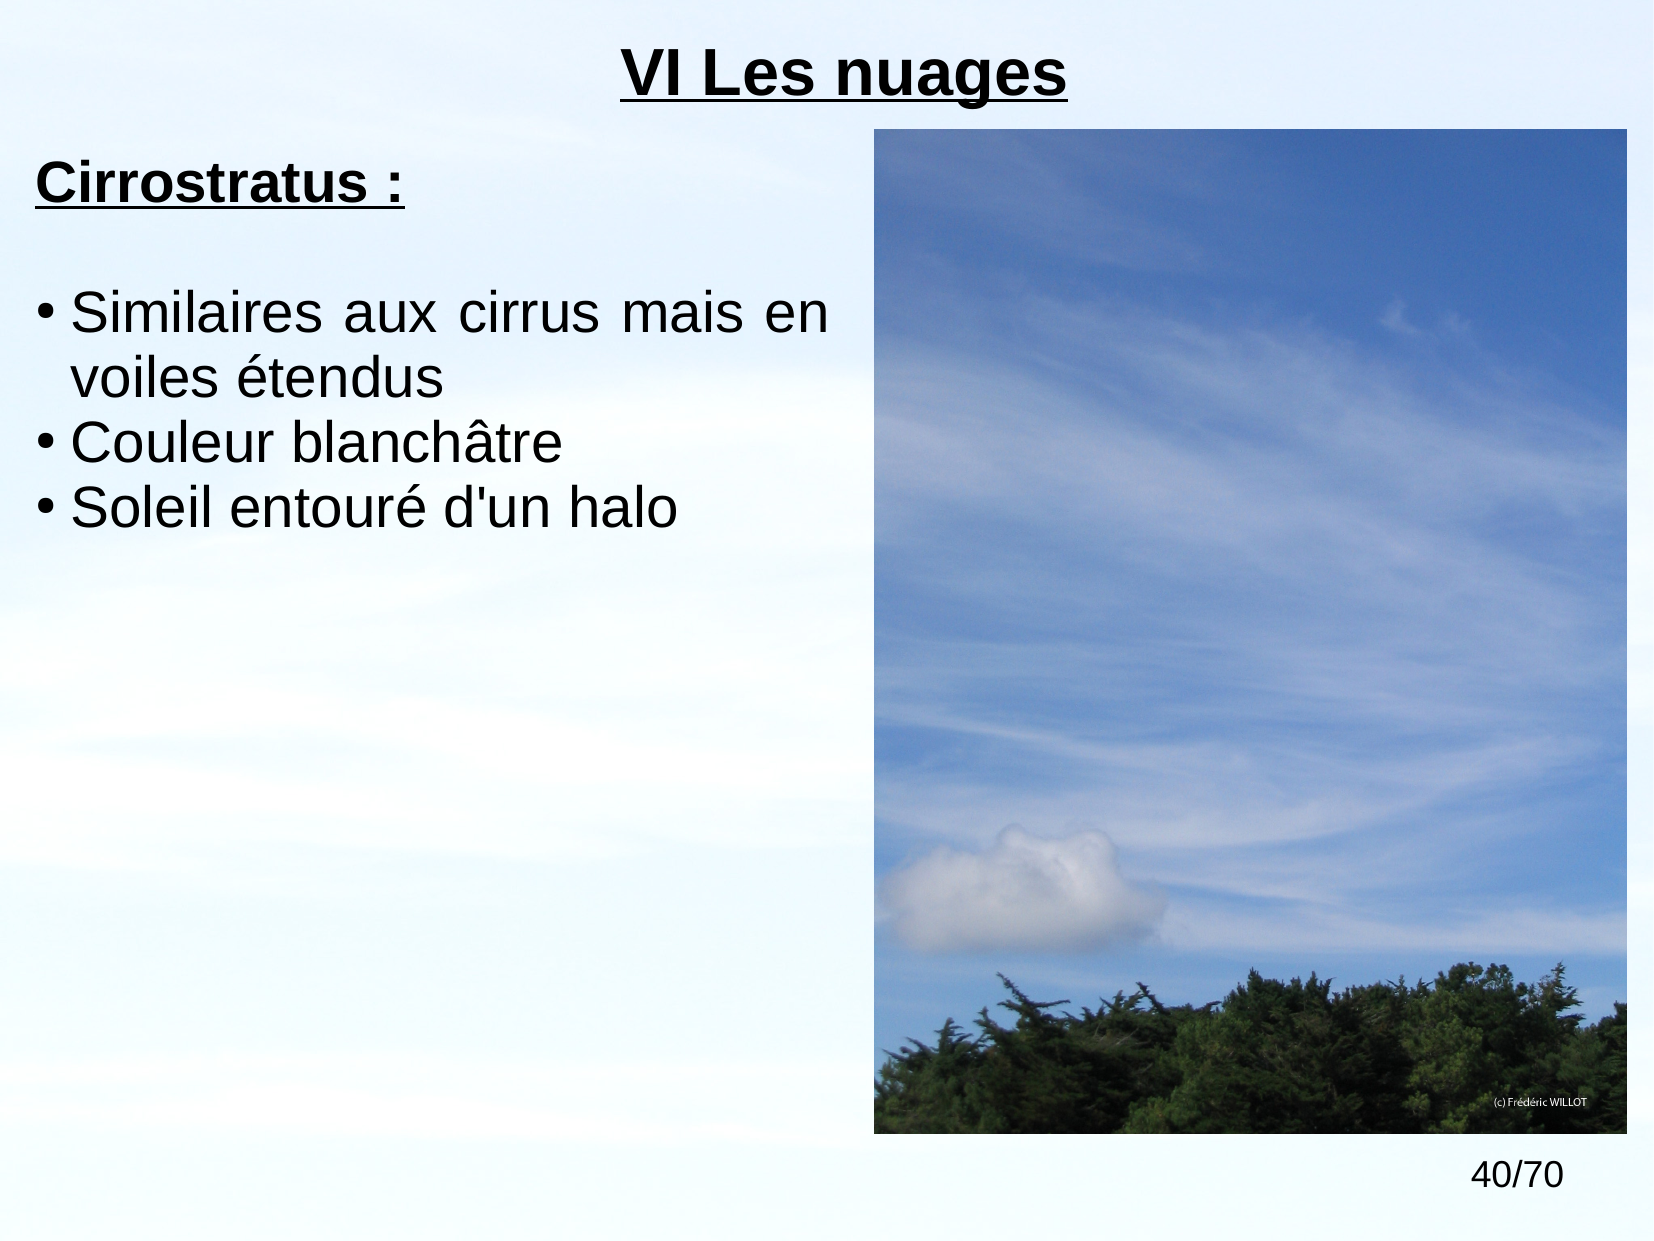

# VI Les nuages
Cirrostratus :
Similaires aux cirrus mais en voiles étendus
Couleur blanchâtre
Soleil entouré d'un halo